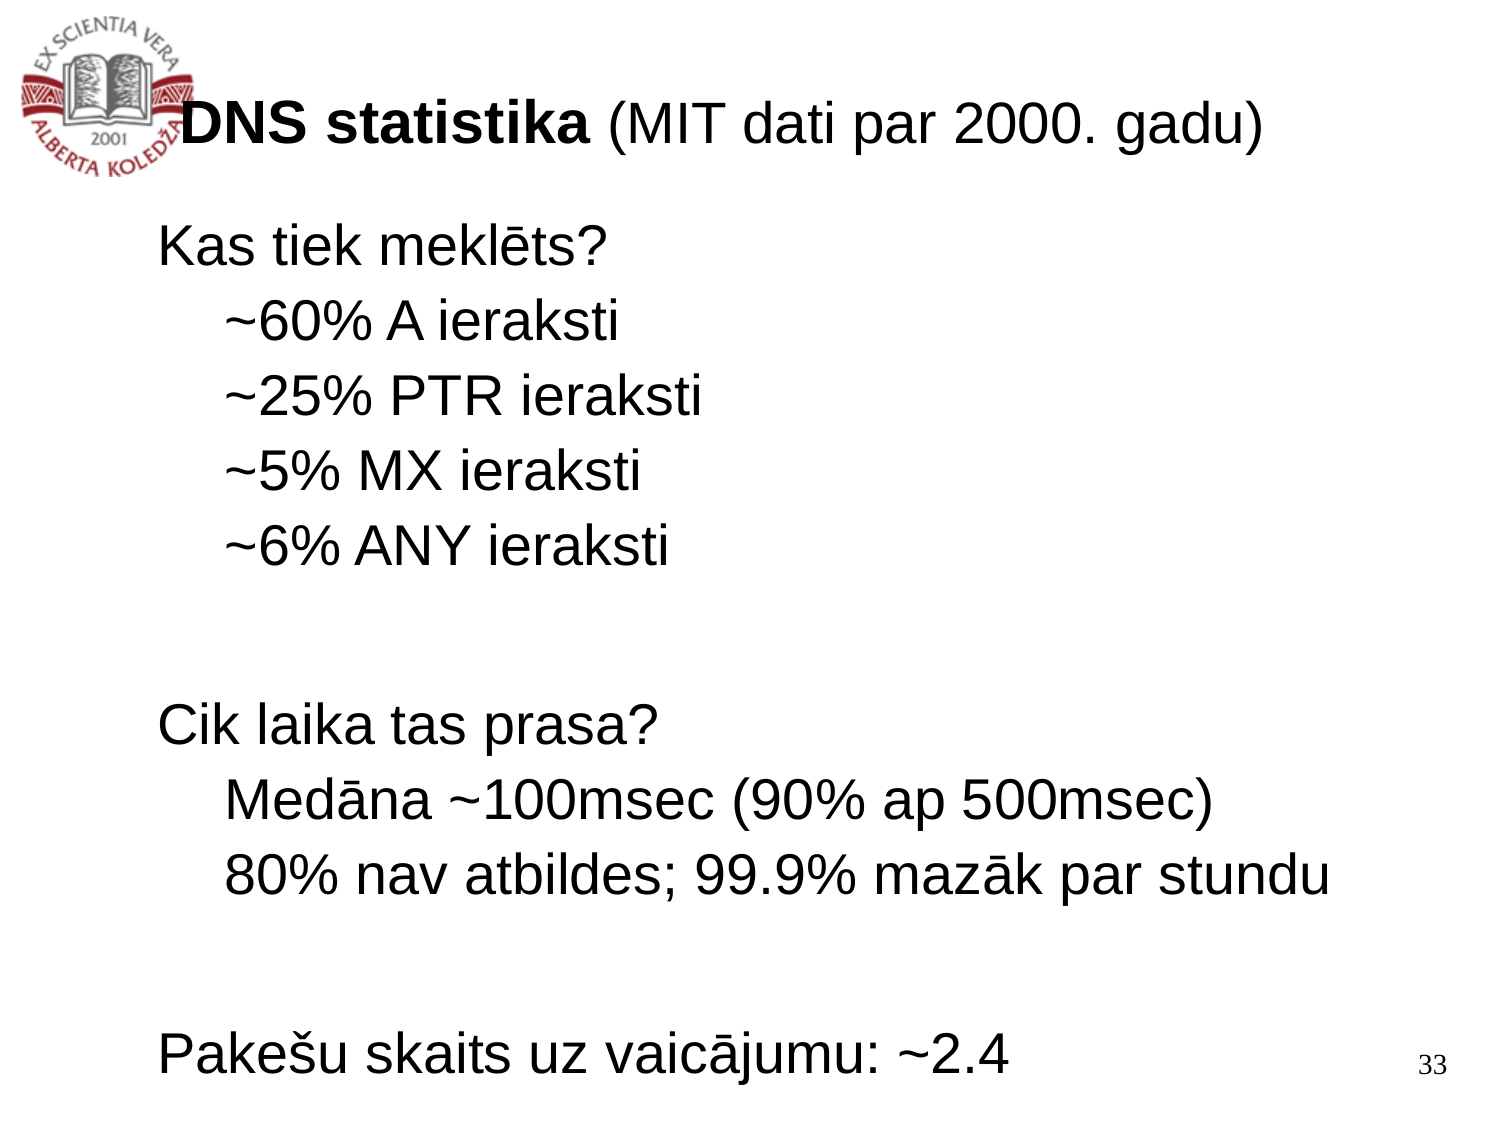

# DNS statistika (MIT dati par 2000. gadu)
Kas tiek meklēts?
~60% A ieraksti
~25% PTR ieraksti
~5% MX ieraksti
~6% ANY ieraksti
Cik laika tas prasa?
Medāna ~100msec (90% ap 500msec)
80% nav atbildes; 99.9% mazāk par stundu
Pakešu skaits uz vaicājumu: ~2.4